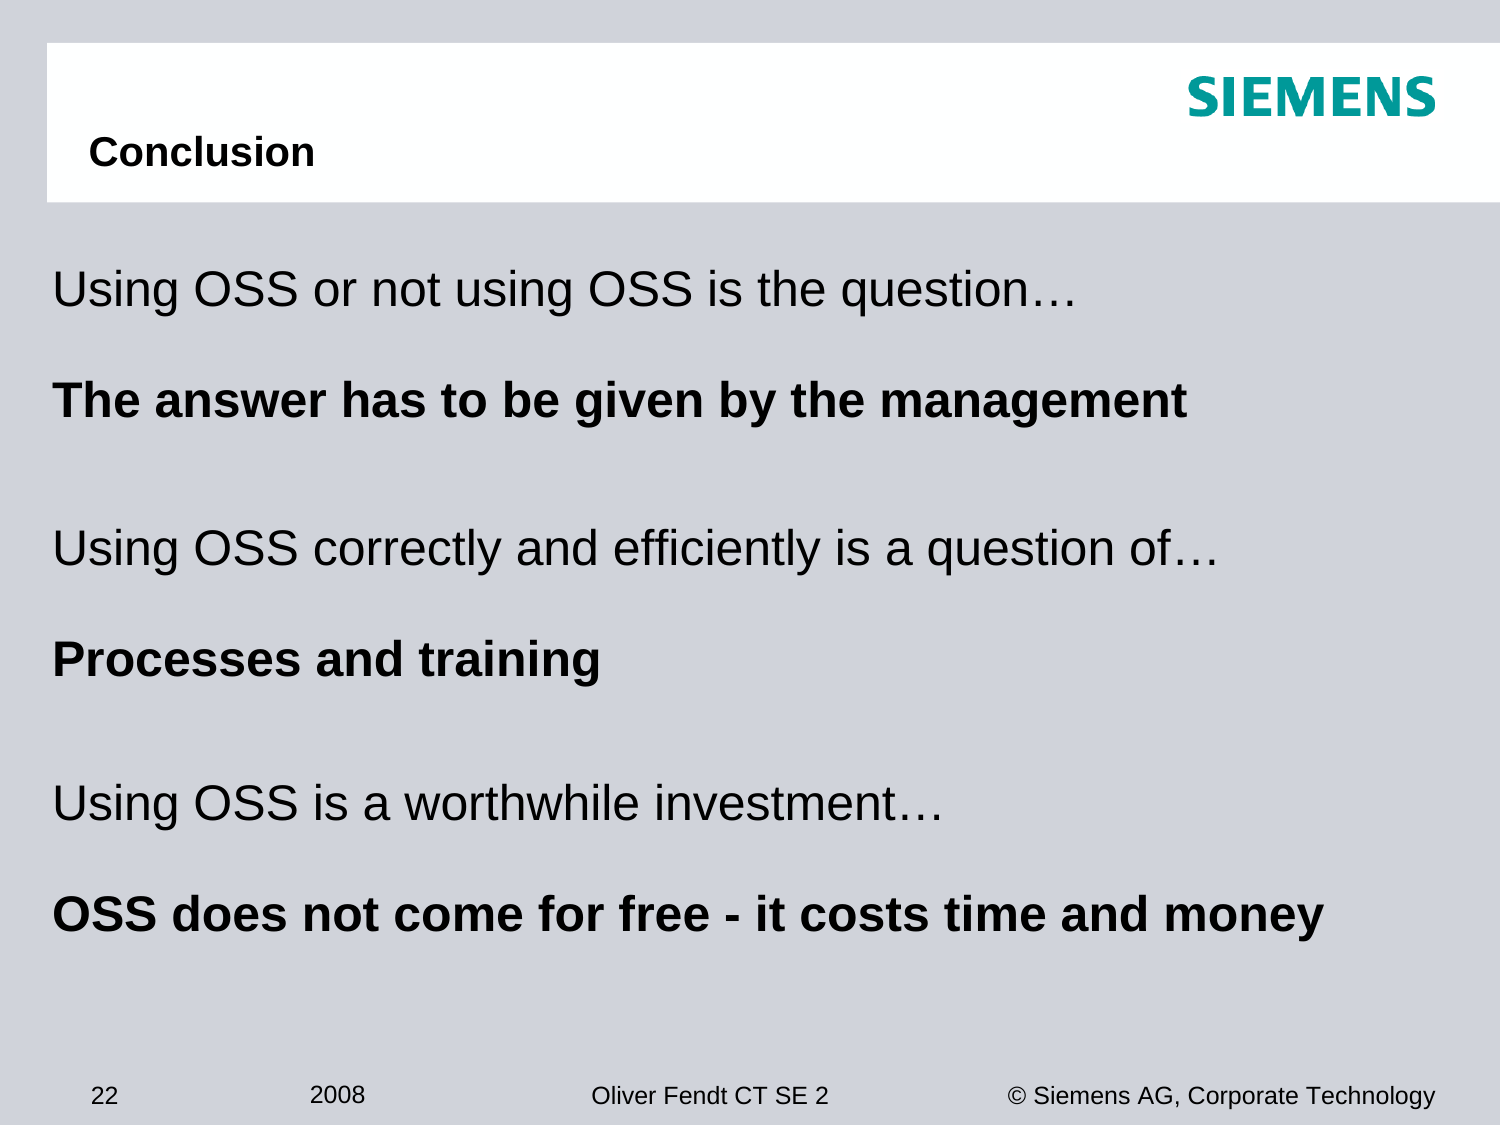

# Conclusion
Using OSS or not using OSS is the question…
The answer has to be given by the management
Using OSS correctly and efficiently is a question of…
Processes and training
Using OSS is a worthwhile investment…
OSS does not come for free - it costs time and money